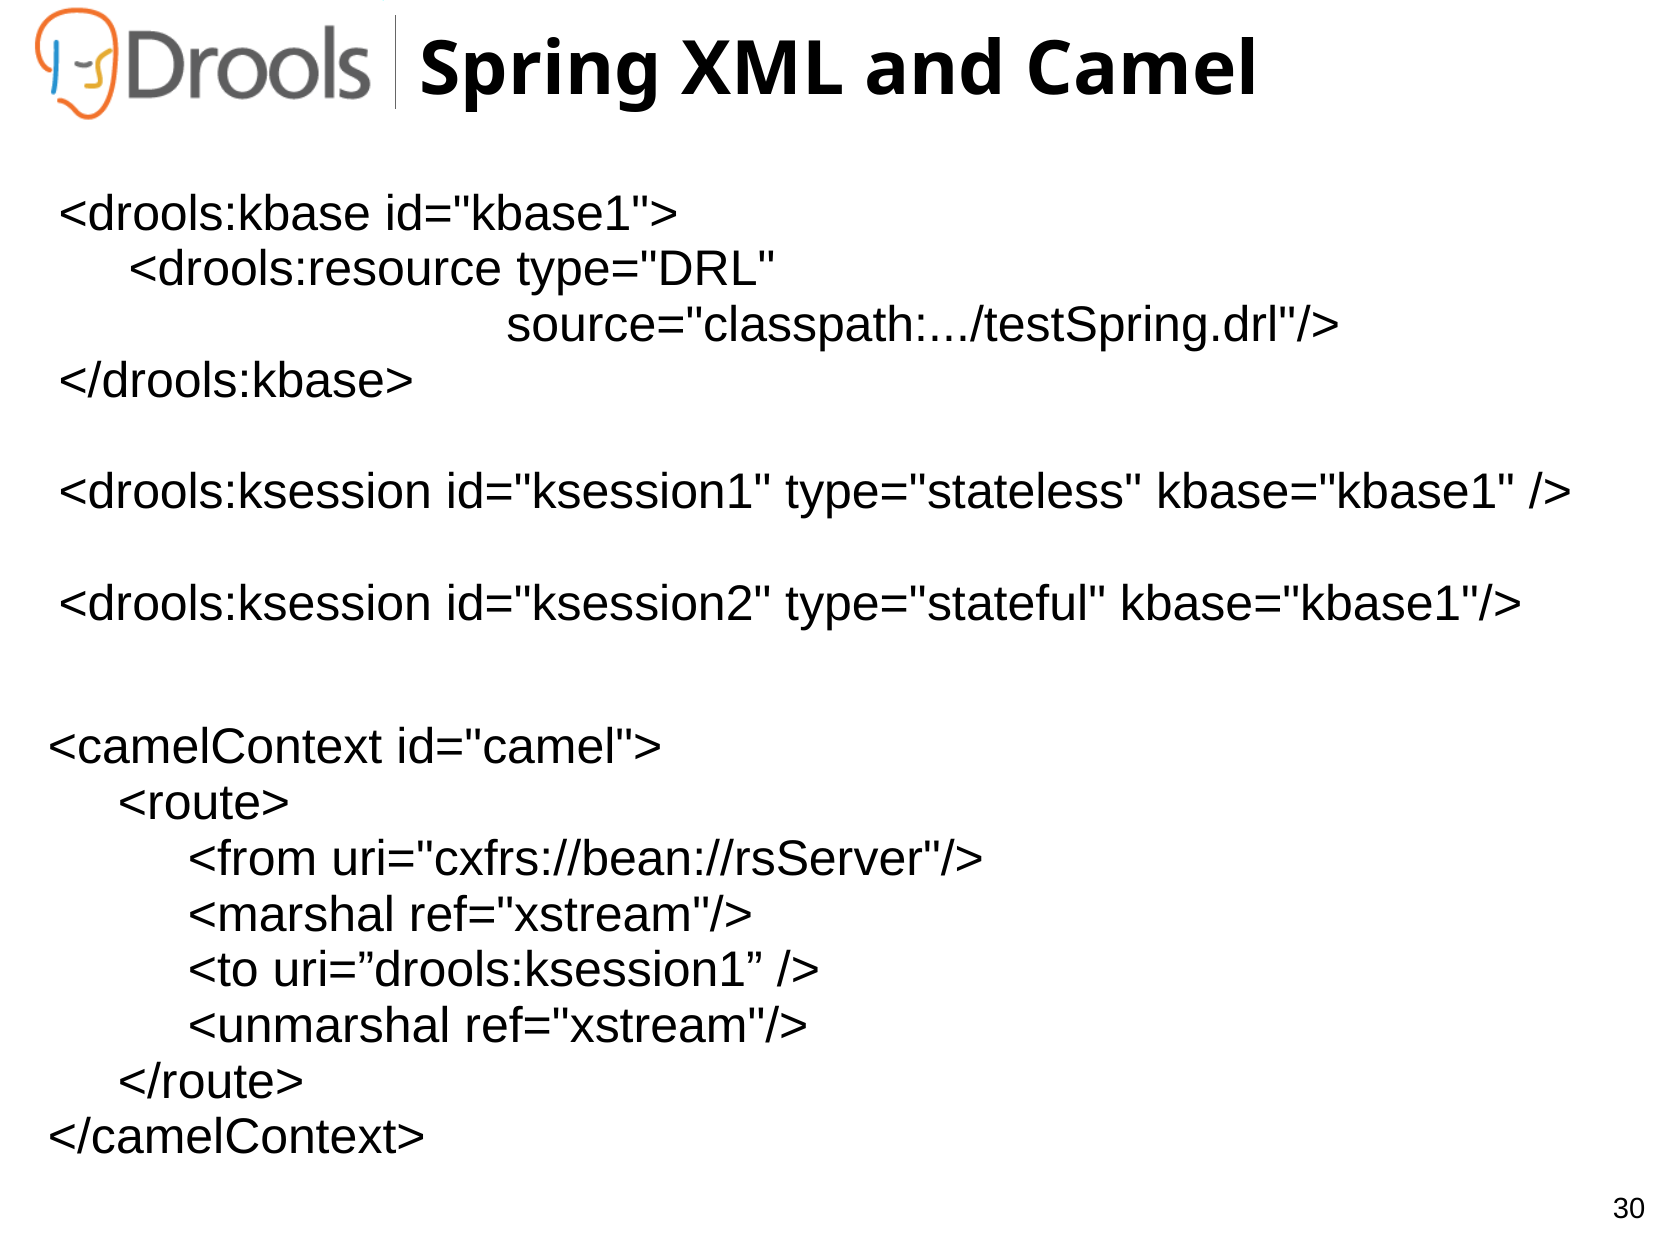

# Spring XML and Camel
<drools:kbase id="kbase1">
 <drools:resource type="DRL"
 source="classpath:.../testSpring.drl"/>
</drools:kbase>
<drools:ksession id="ksession1" type="stateless" kbase="kbase1" />
<drools:ksession id="ksession2" type="stateful" kbase="kbase1"/>
<camelContext id="camel">
 <route>
 <from uri="cxfrs://bean://rsServer"/>
 <marshal ref="xstream"/>
 <to uri=”drools:ksession1” />
 <unmarshal ref="xstream"/>
 </route>
</camelContext>